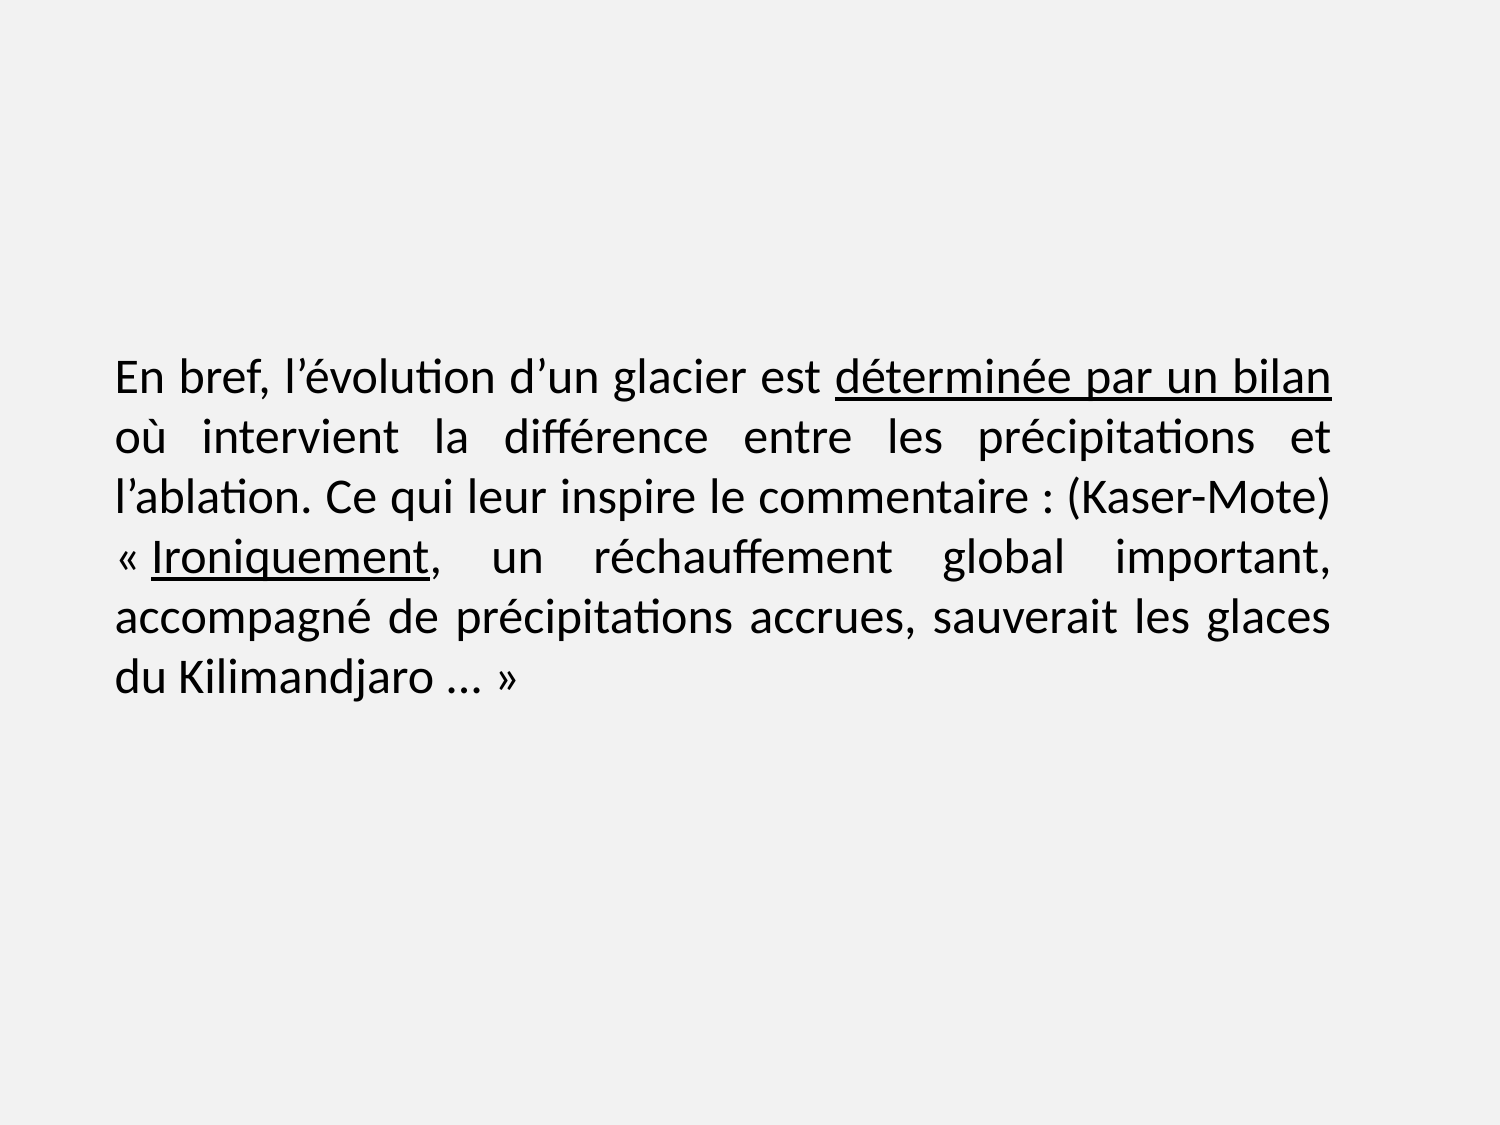

En bref, l’évolution d’un glacier est déterminée par un bilan où intervient la différence entre les précipitations et l’ablation. Ce qui leur inspire le commentaire : (Kaser-Mote) « Ironiquement, un réchauffement global important, accompagné de précipitations accrues, sauverait les glaces du Kilimandjaro ... »